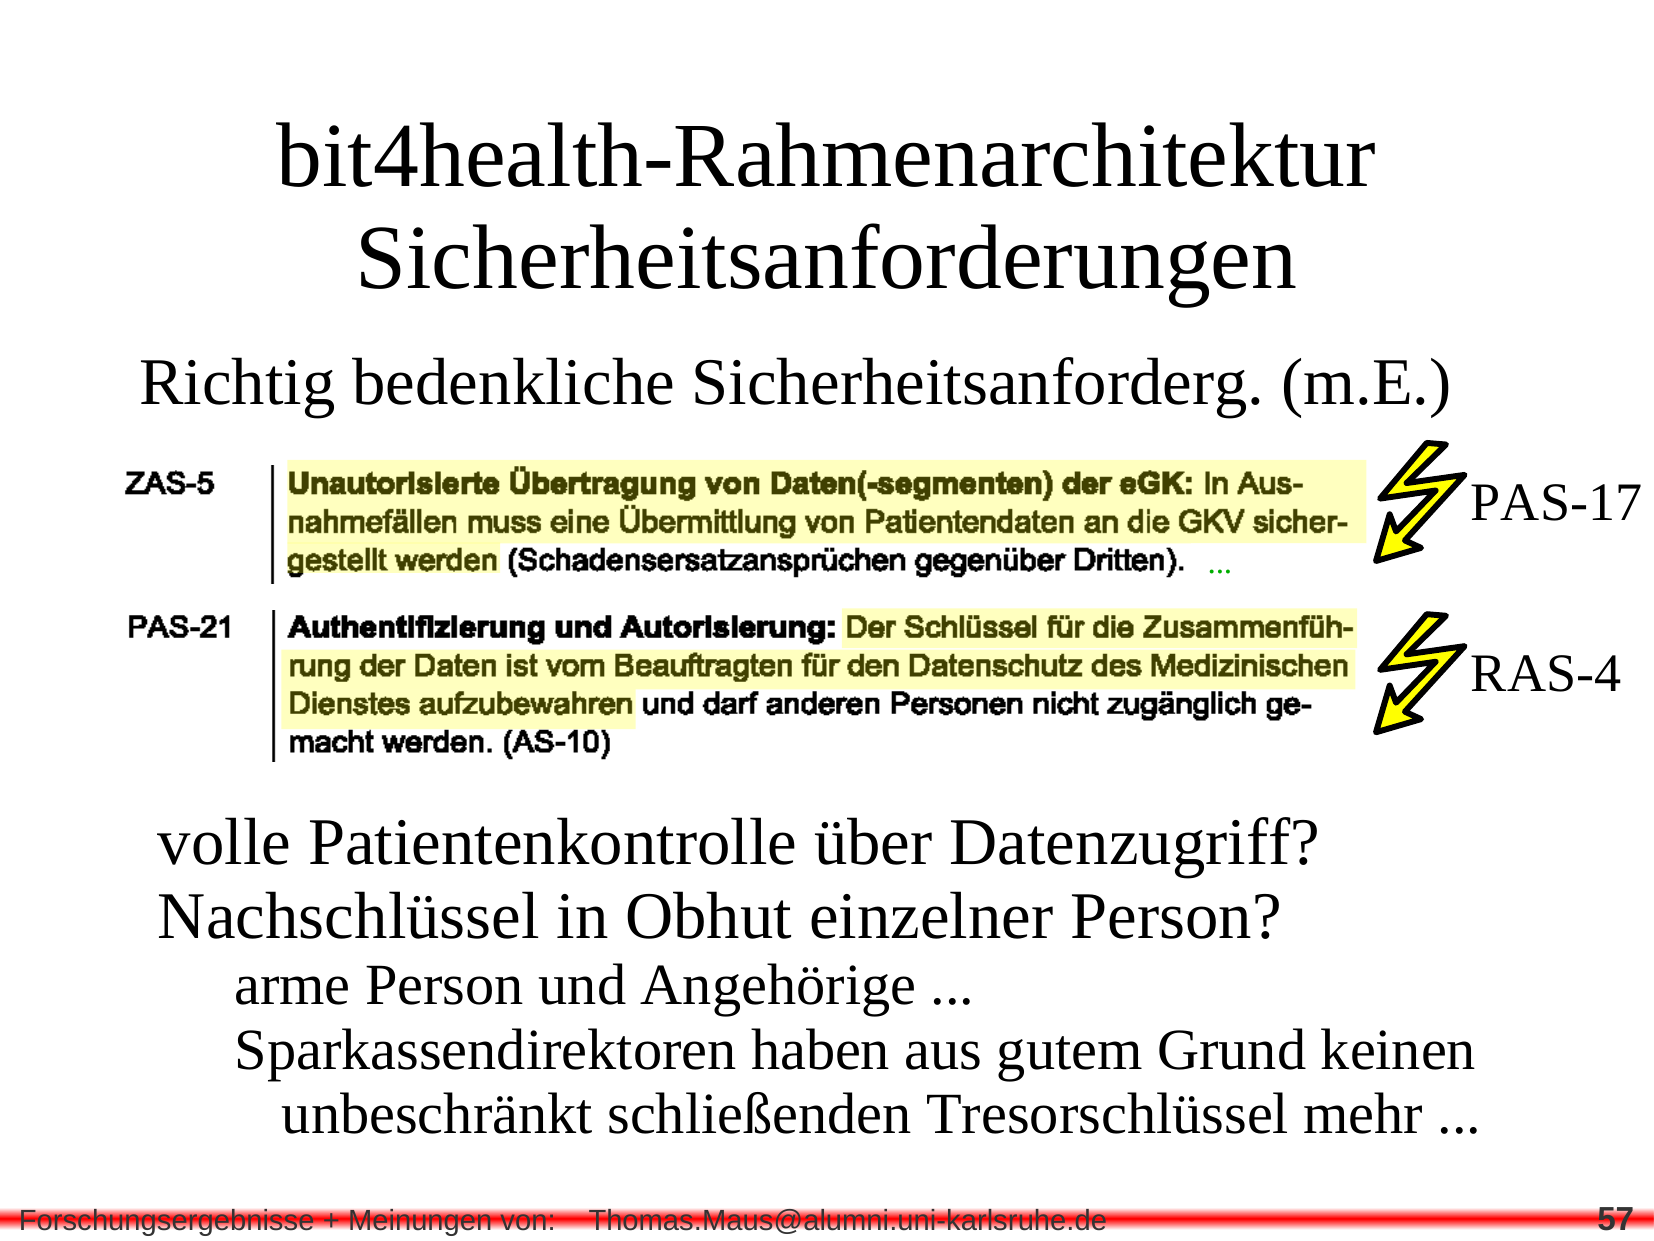

# bit4health-Rahmenarchitektur Sicherheitsanforderungen
Richtig bedenkliche Sicherheitsanforderg. (m.E.)
 PAS-17
 ...
 RAS-4
volle Patientenkontrolle über Datenzugriff?
Nachschlüssel in Obhut einzelner Person?
arme Person und Angehörige ...
Sparkassendirektoren haben aus gutem Grund keinen unbeschränkt schließenden Tresorschlüssel mehr ...